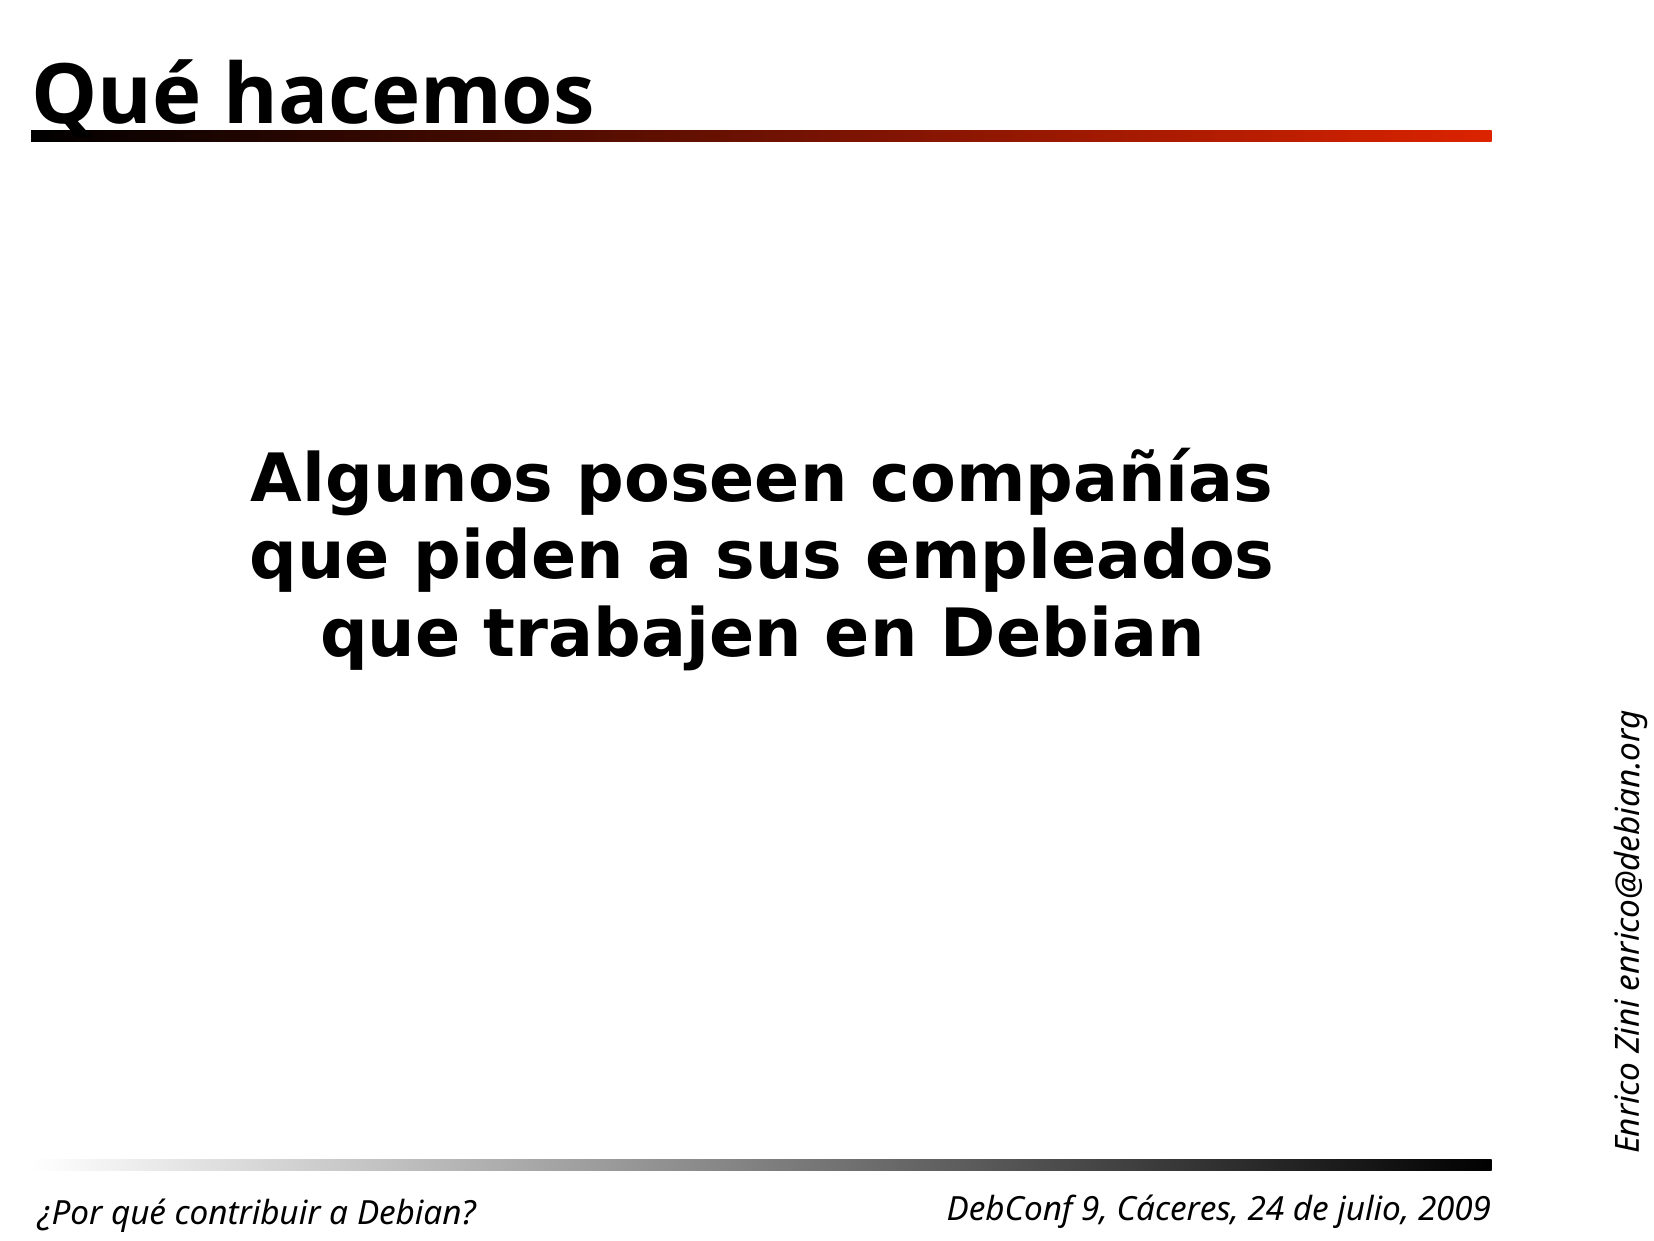

Qué hacemos
Algunos poseen compañías
que piden a sus empleados
que trabajen en Debian